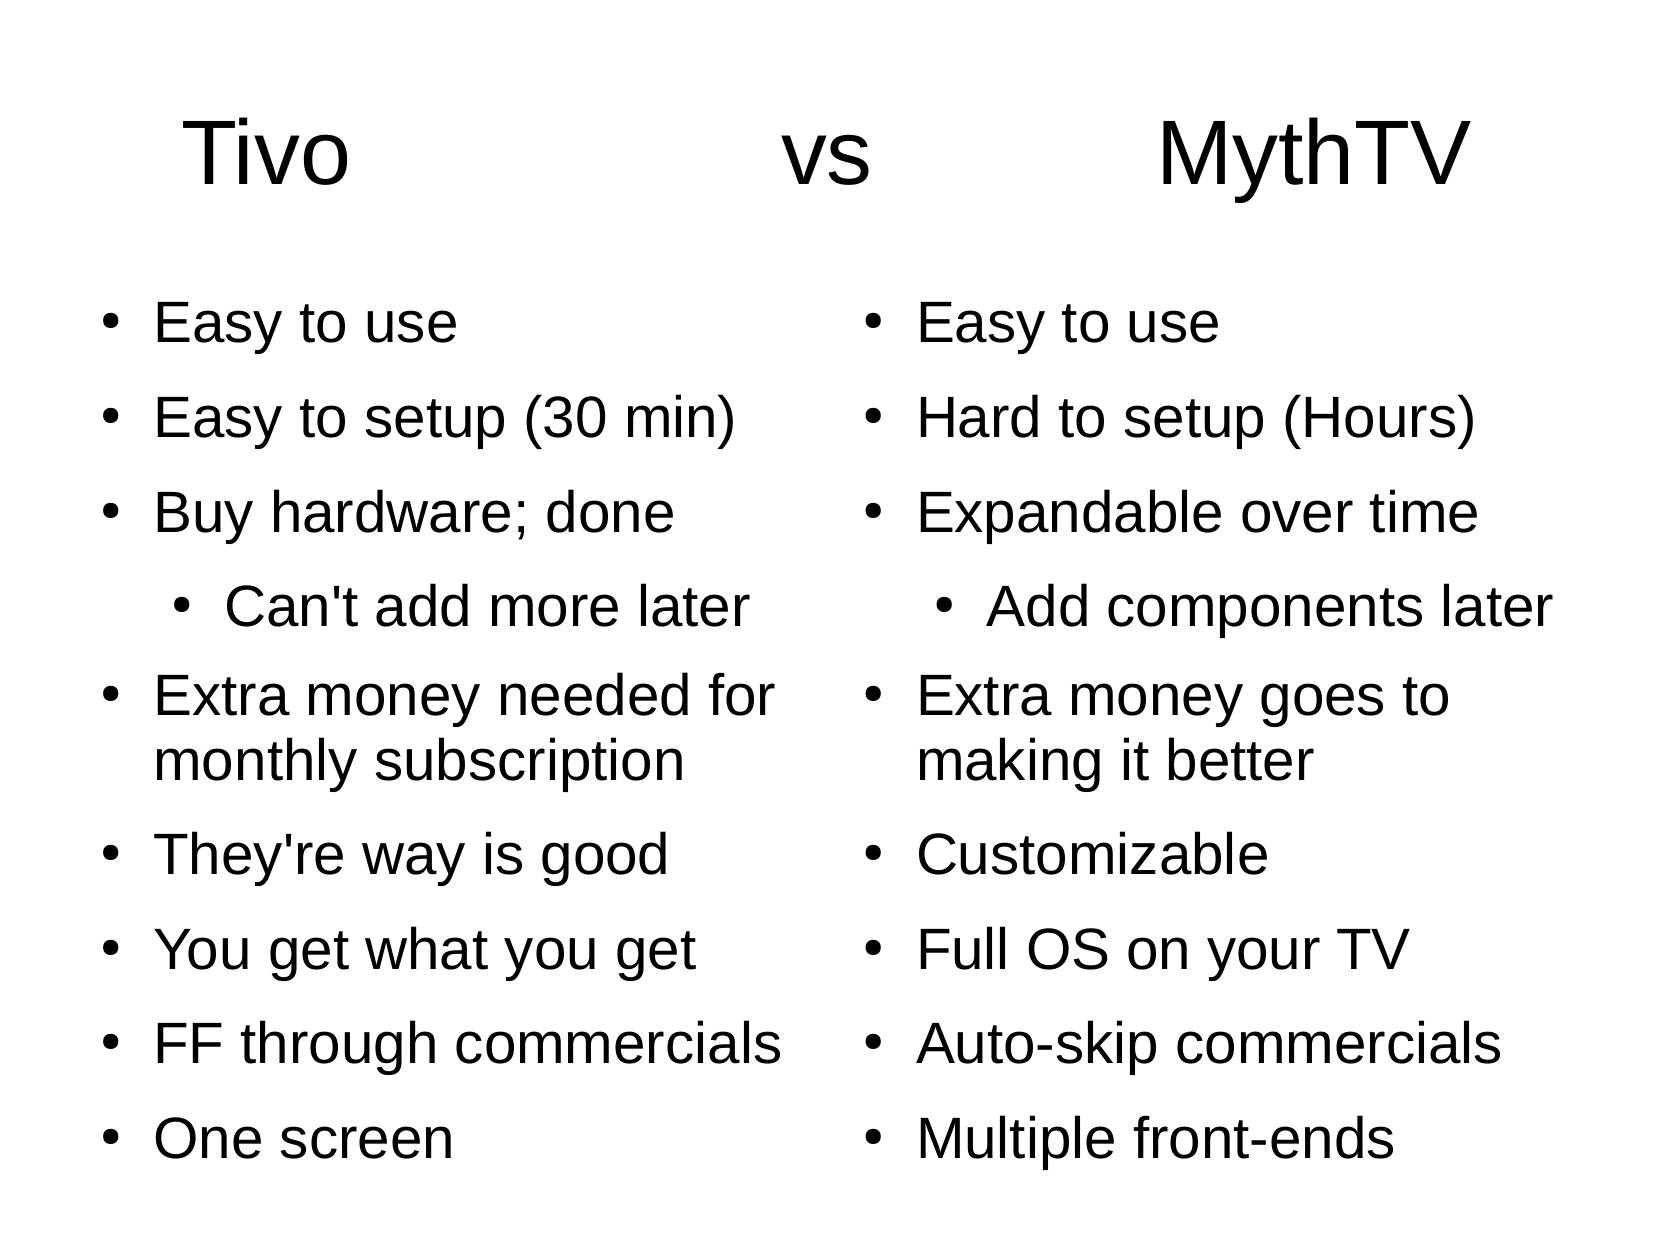

# Tivo		 				vs 				MythTV
Easy to use
Easy to setup (30 min)
Buy hardware; done
Can't add more later
Extra money needed for monthly subscription
They're way is good
You get what you get
FF through commercials
One screen
Easy to use
Hard to setup (Hours)
Expandable over time
Add components later
Extra money goes to making it better
Customizable
Full OS on your TV
Auto-skip commercials
Multiple front-ends